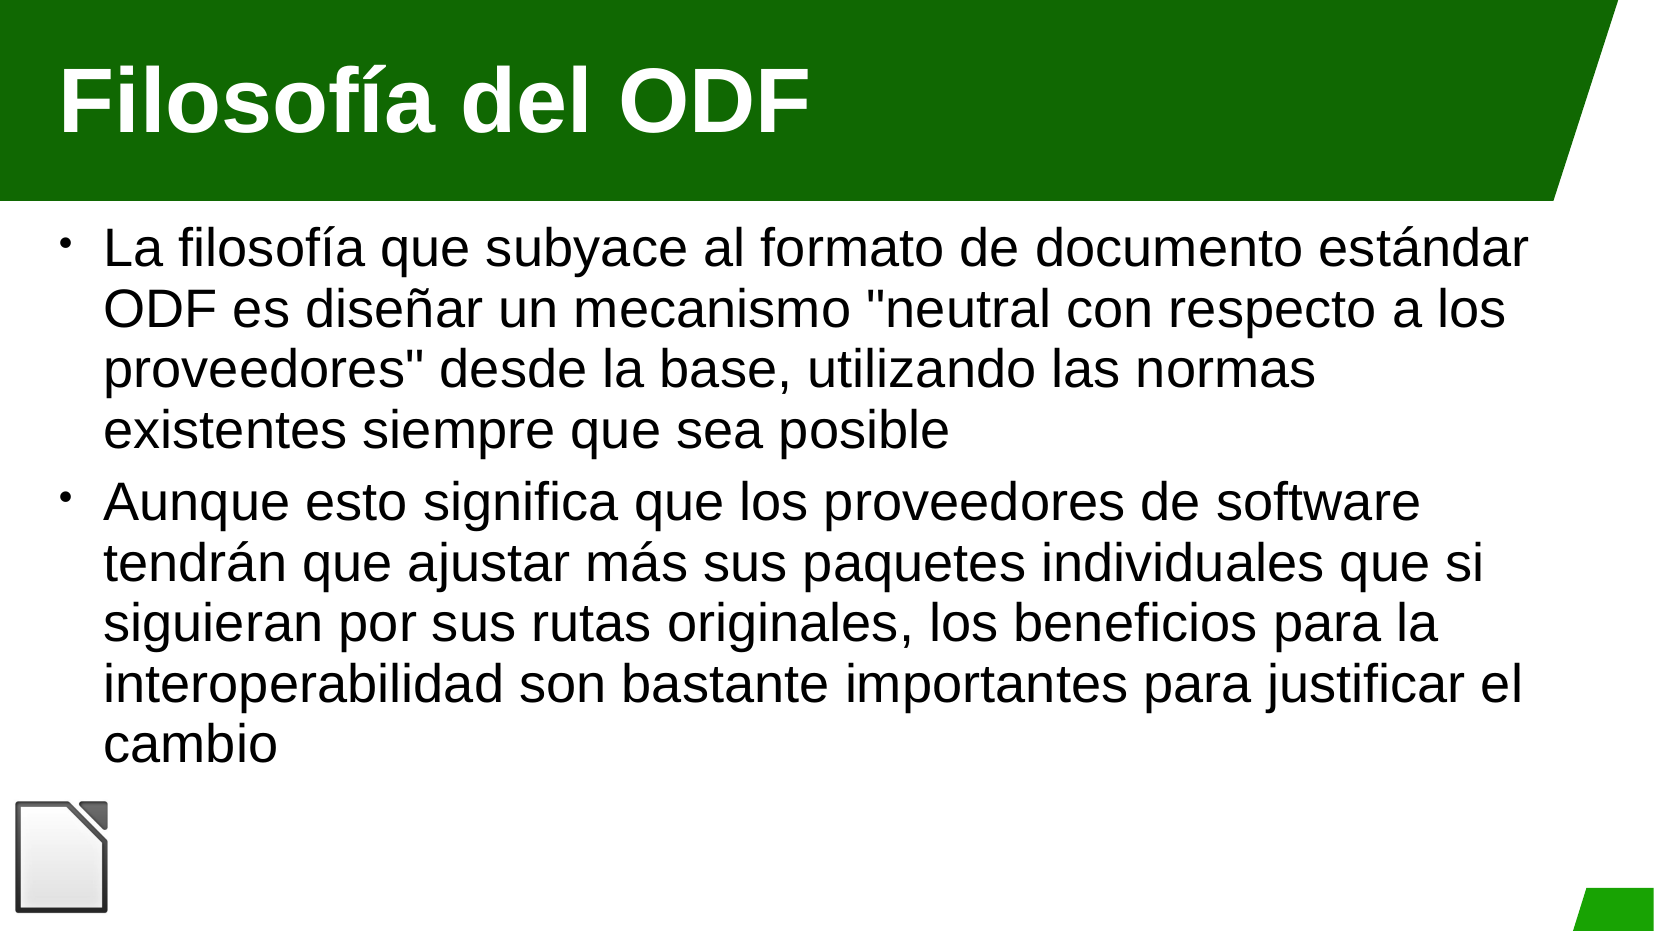

# Filosofía del ODF
La filosofía que subyace al formato de documento estándar ODF es diseñar un mecanismo "neutral con respecto a los proveedores" desde la base, utilizando las normas existentes siempre que sea posible
Aunque esto significa que los proveedores de software tendrán que ajustar más sus paquetes individuales que si siguieran por sus rutas originales, los beneficios para la interoperabilidad son bastante importantes para justificar el cambio